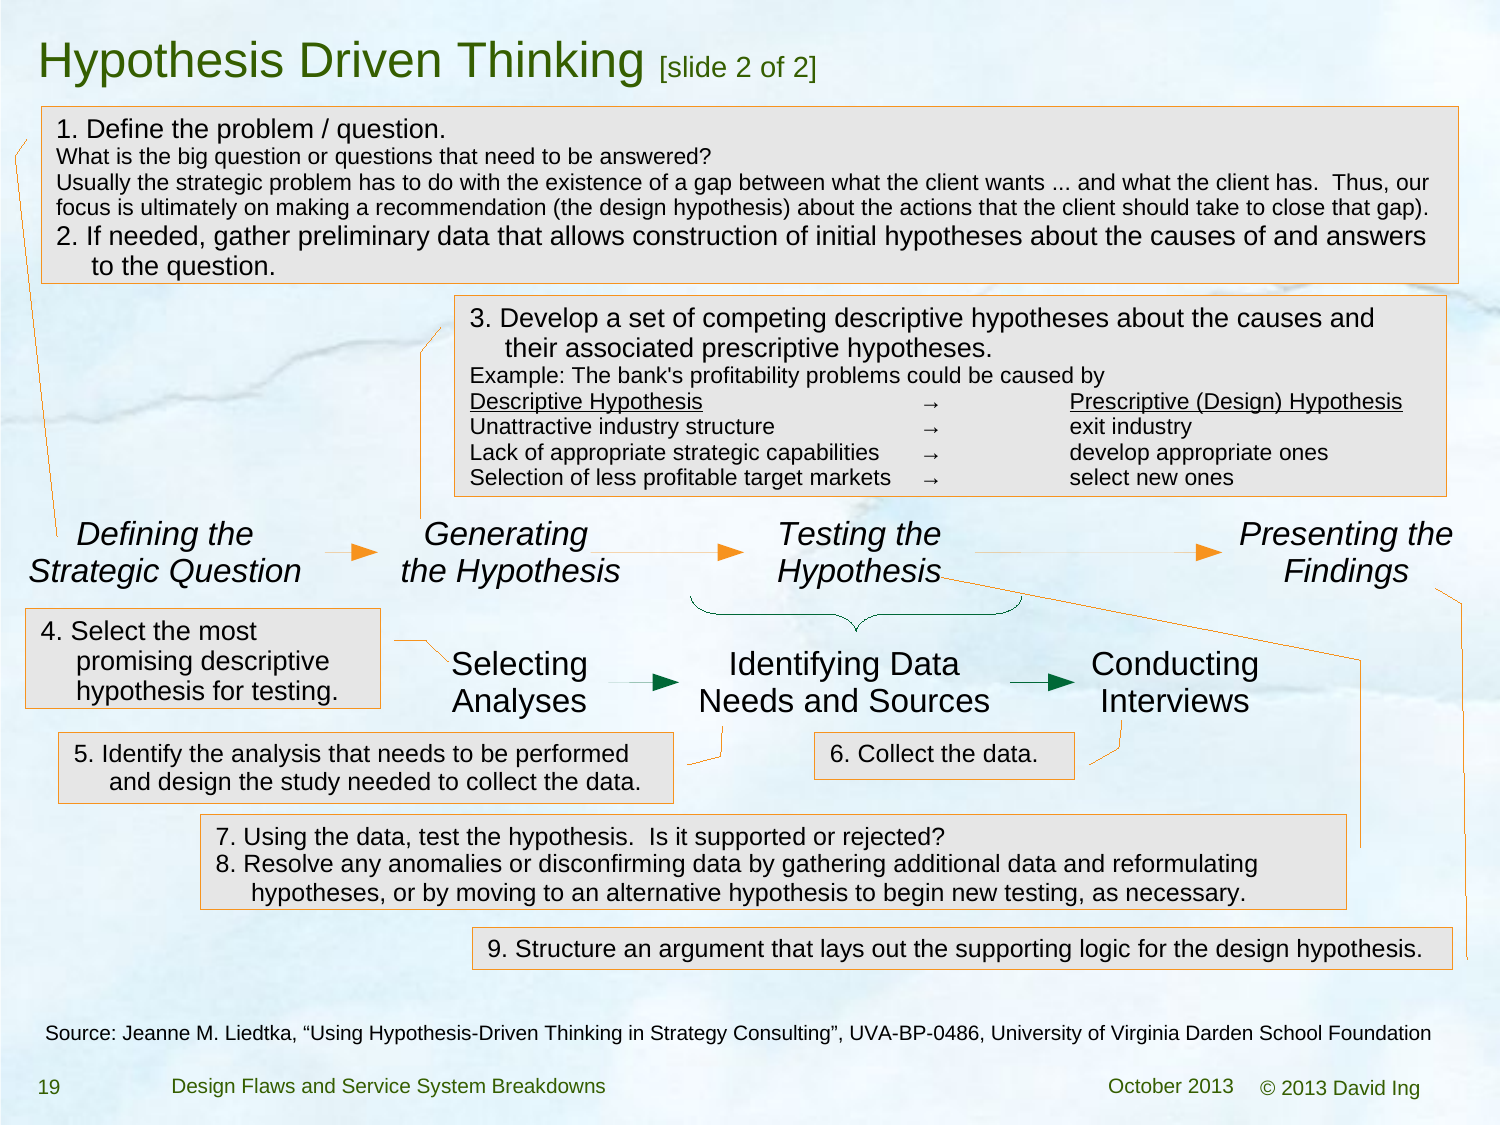

# Hypothesis Driven Thinking [slide 2 of 2]
1. Define the problem / question.
What is the big question or questions that need to be answered?
Usually the strategic problem has to do with the existence of a gap between what the client wants ... and what the client has. Thus, our focus is ultimately on making a recommendation (the design hypothesis) about the actions that the client should take to close that gap).
2. If needed, gather preliminary data that allows construction of initial hypotheses about the causes of and answers to the question.
3. Develop a set of competing descriptive hypotheses about the causes and their associated prescriptive hypotheses.
Example: The bank's profitability problems could be caused by
Descriptive Hypothesis		→ 	Prescriptive (Design) Hypothesis
Unattractive industry structure	→	exit industry
Lack of appropriate strategic capabilities	→	develop appropriate ones
Selection of less profitable target markets	→	select new ones
Defining the Strategic Question
Generating
the Hypothesis
Testing the
Hypothesis
Presenting the Findings
4. Select the most promising descriptive hypothesis for testing.
Identifying Data Needs and Sources
Conducting Interviews
Selecting Analyses
5. Identify the analysis that needs to be performed and design the study needed to collect the data.
6. Collect the data.
7. Using the data, test the hypothesis. Is it supported or rejected?
8. Resolve any anomalies or disconfirming data by gathering additional data and reformulating hypotheses, or by moving to an alternative hypothesis to begin new testing, as necessary.
9. Structure an argument that lays out the supporting logic for the design hypothesis.
Source: Jeanne M. Liedtka, “Using Hypothesis-Driven Thinking in Strategy Consulting”, UVA-BP-0486, University of Virginia Darden School Foundation
Design Flaws and Service System Breakdowns
October 2013
19